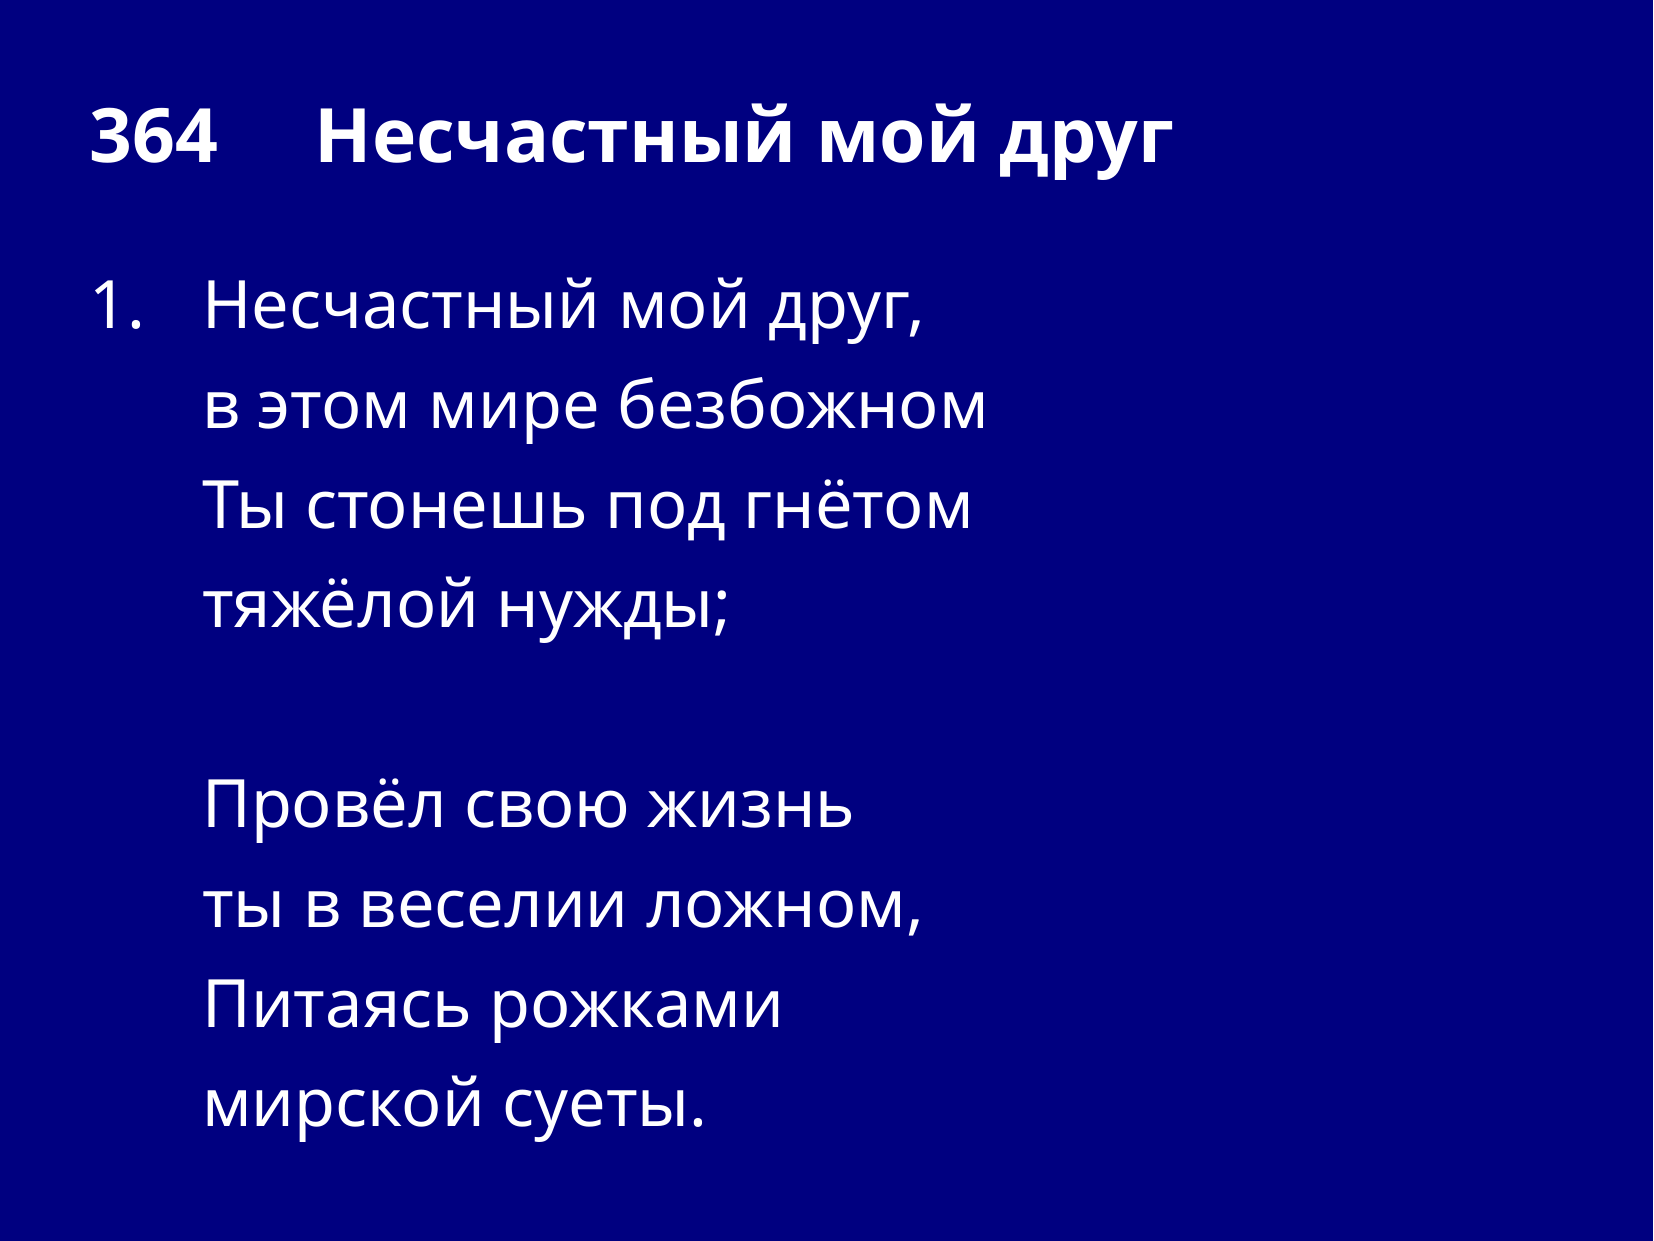

364	Несчастный мой друг
1.	Несчастный мой друг,
	в этом мире безбожном
	Ты стонешь под гнётом
	тяжёлой нужды;
	Провёл свою жизнь
	ты в веселии ложном,
	Питаясь рожками
	мирской суеты.